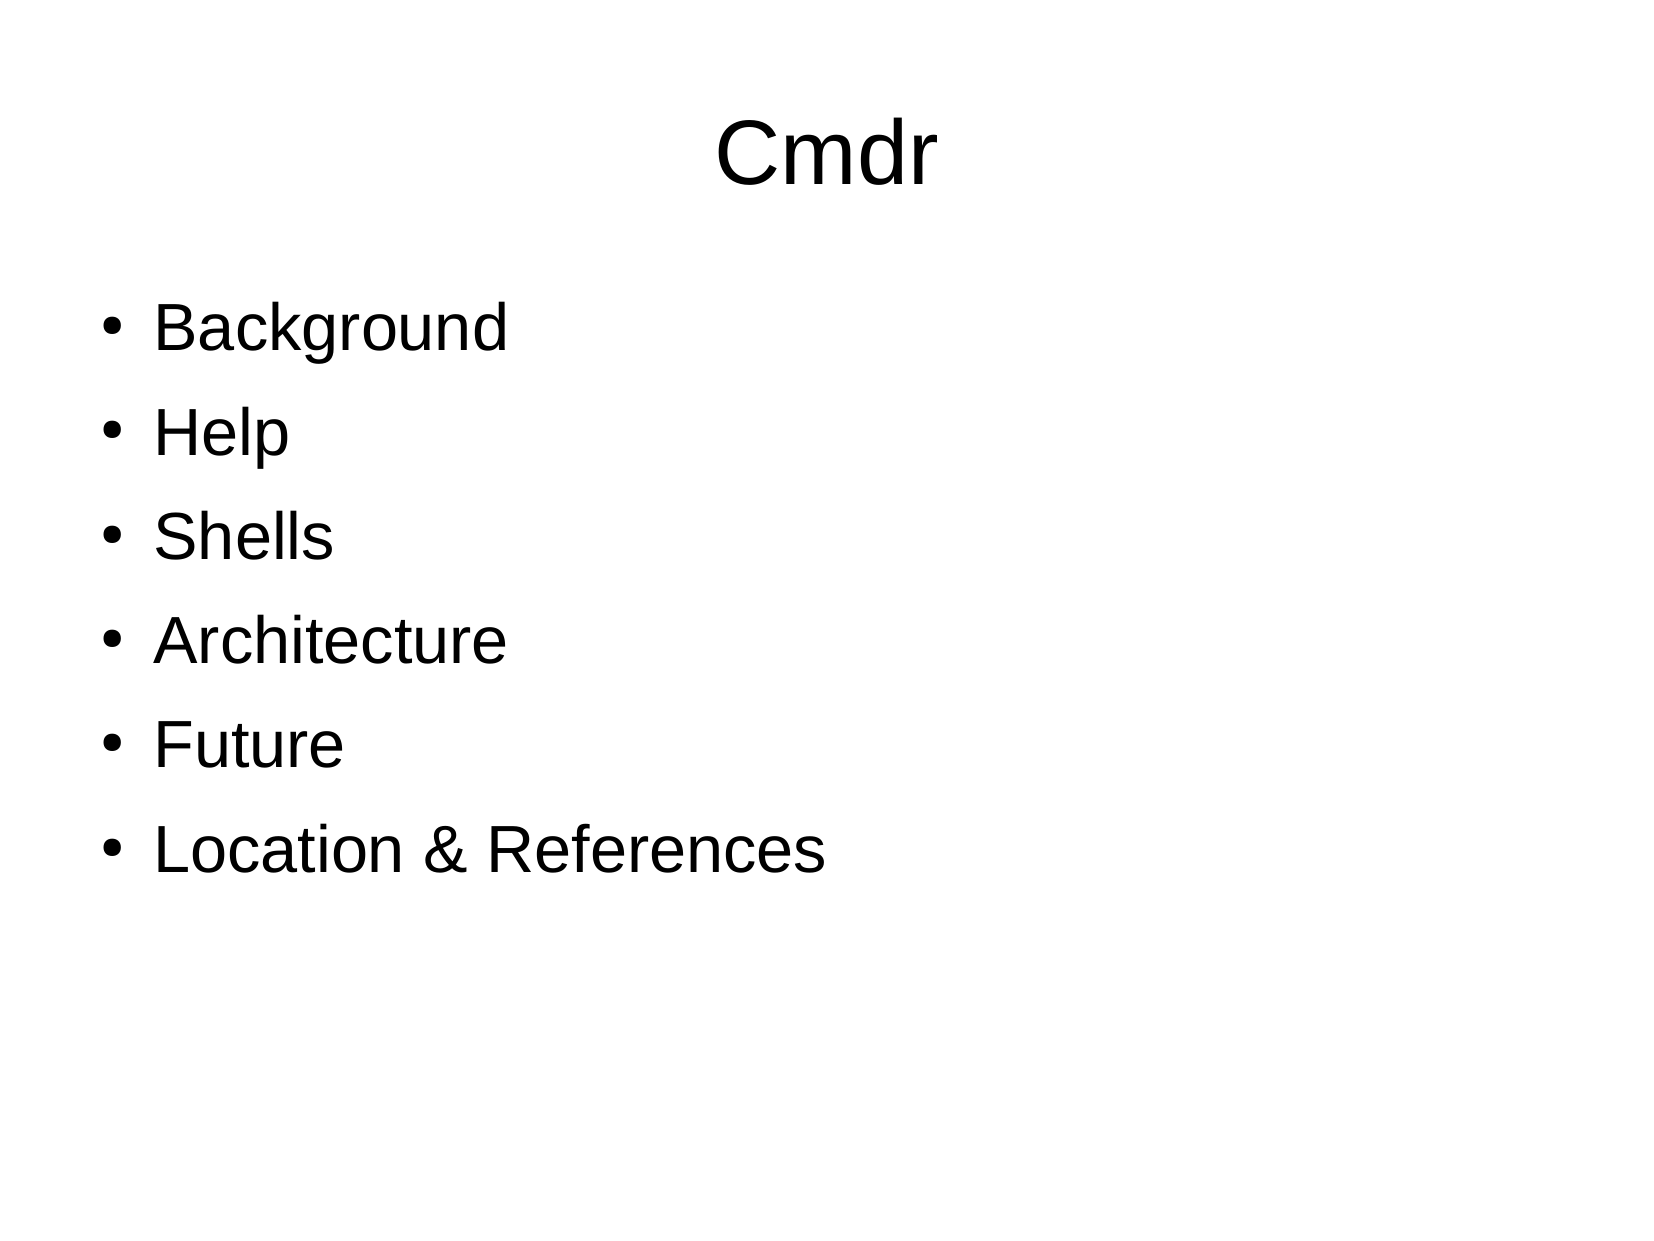

# Cmdr
Background
Help
Shells
Architecture
Future
Location & References